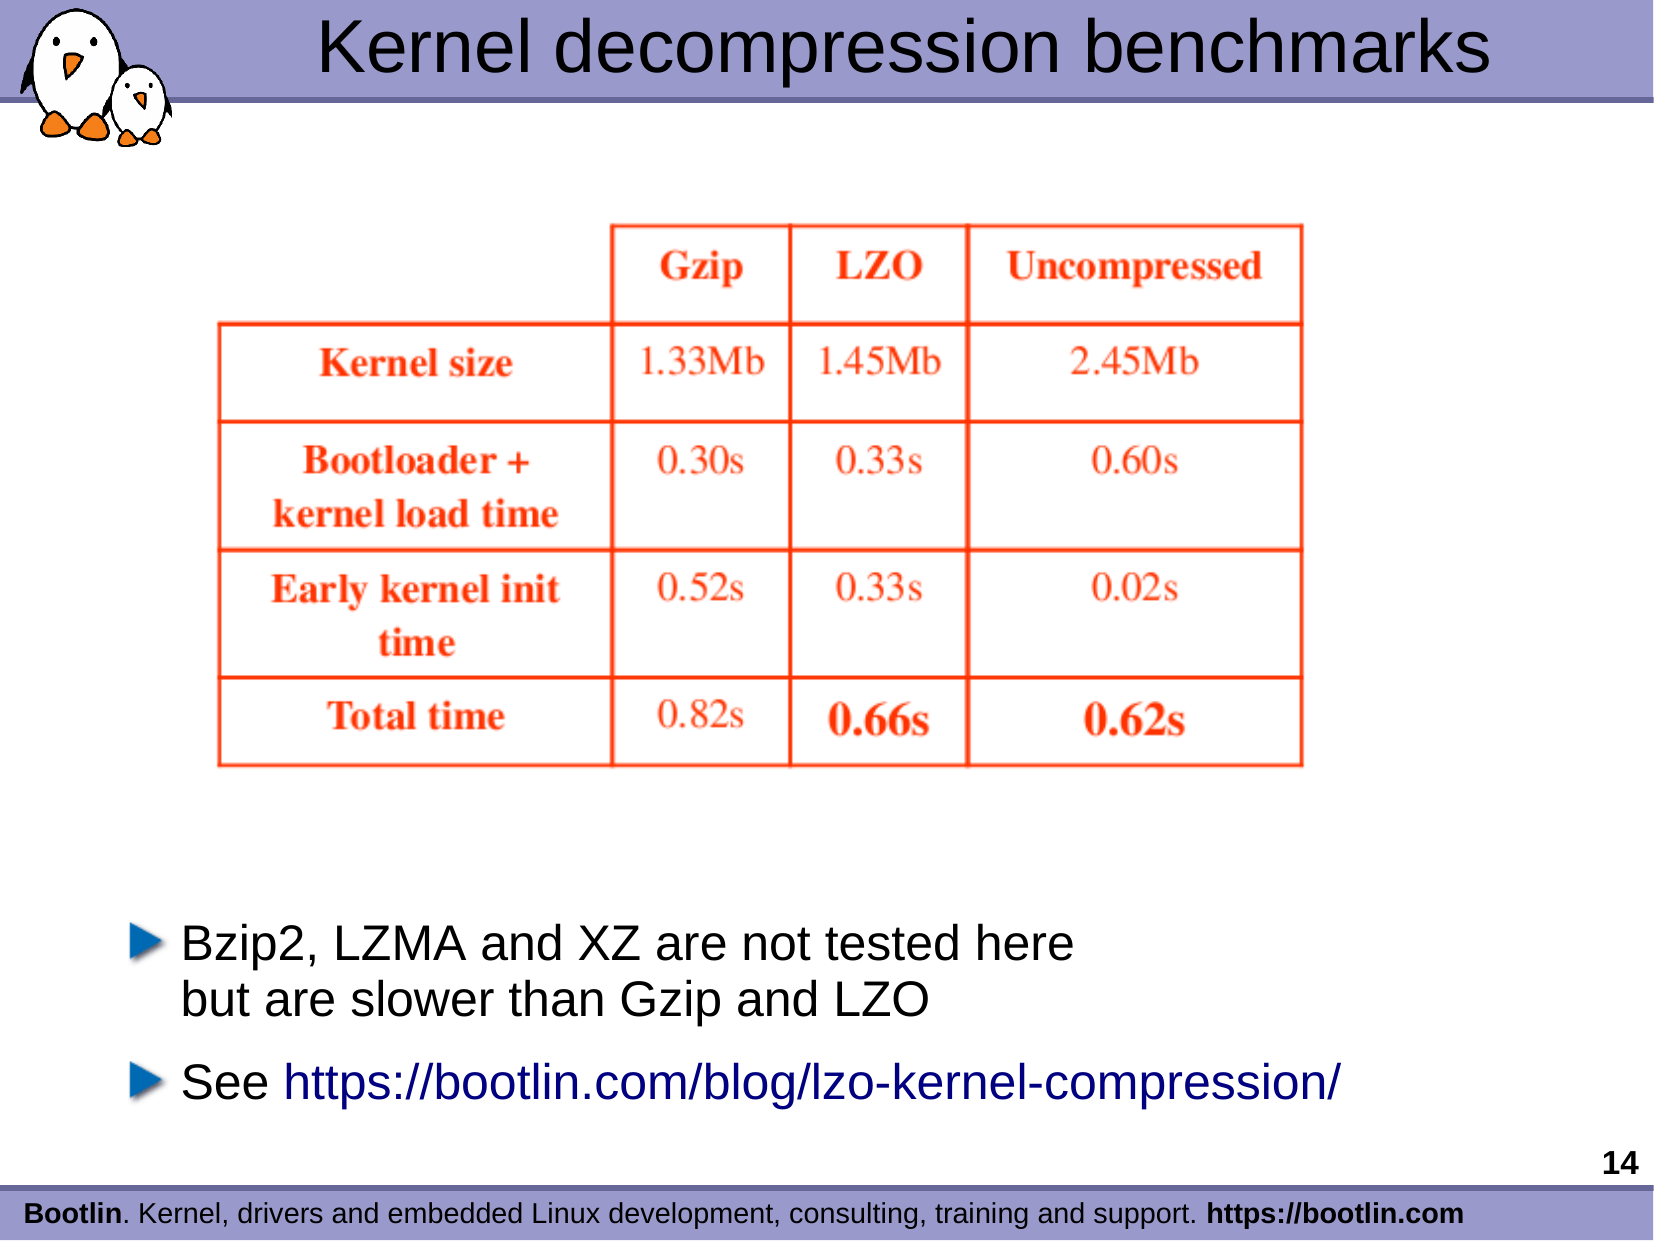

# Kernel decompression benchmarks
Bzip2, LZMA and XZ are not tested here
but are slower than Gzip and LZO
See https://bootlin.com/blog/lzo-kernel-compression/